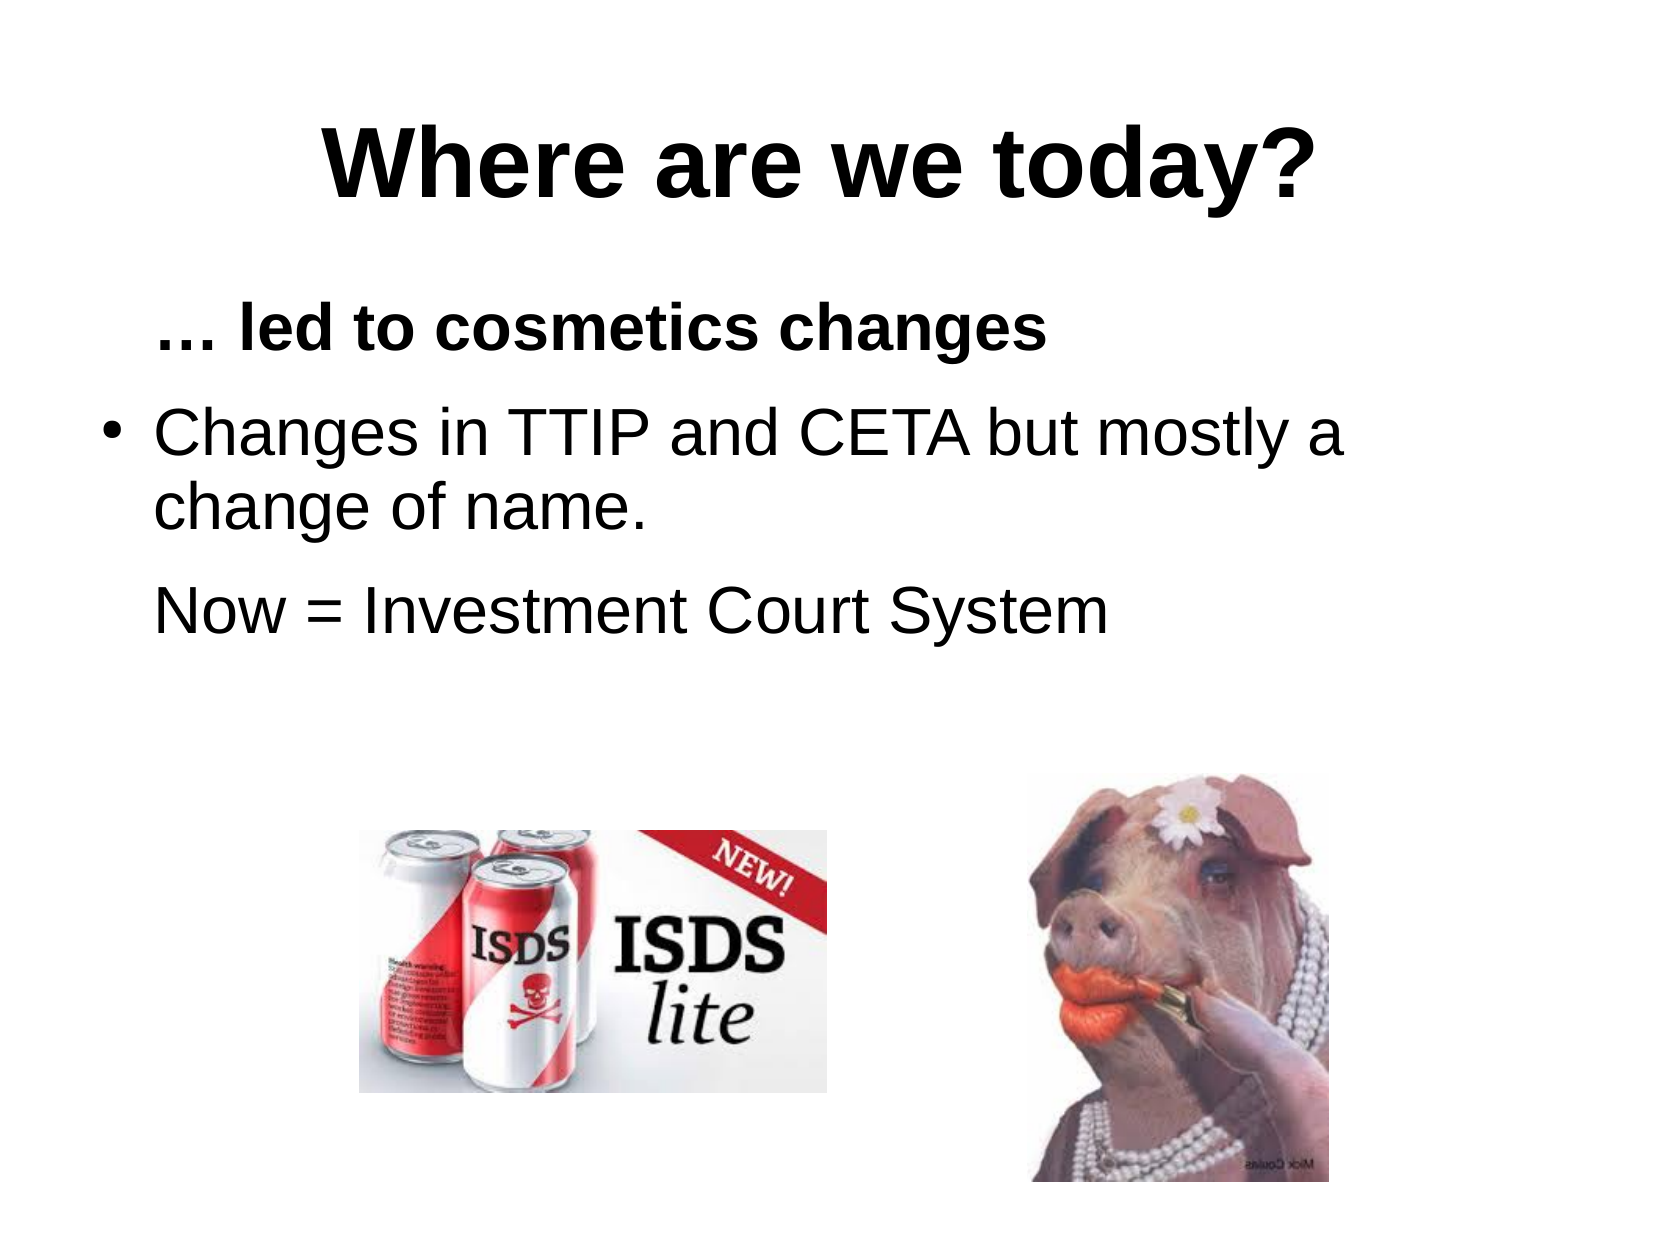

Where are we today?
# … led to cosmetics changes
Changes in TTIP and CETA but mostly a change of name.
Now = Investment Court System